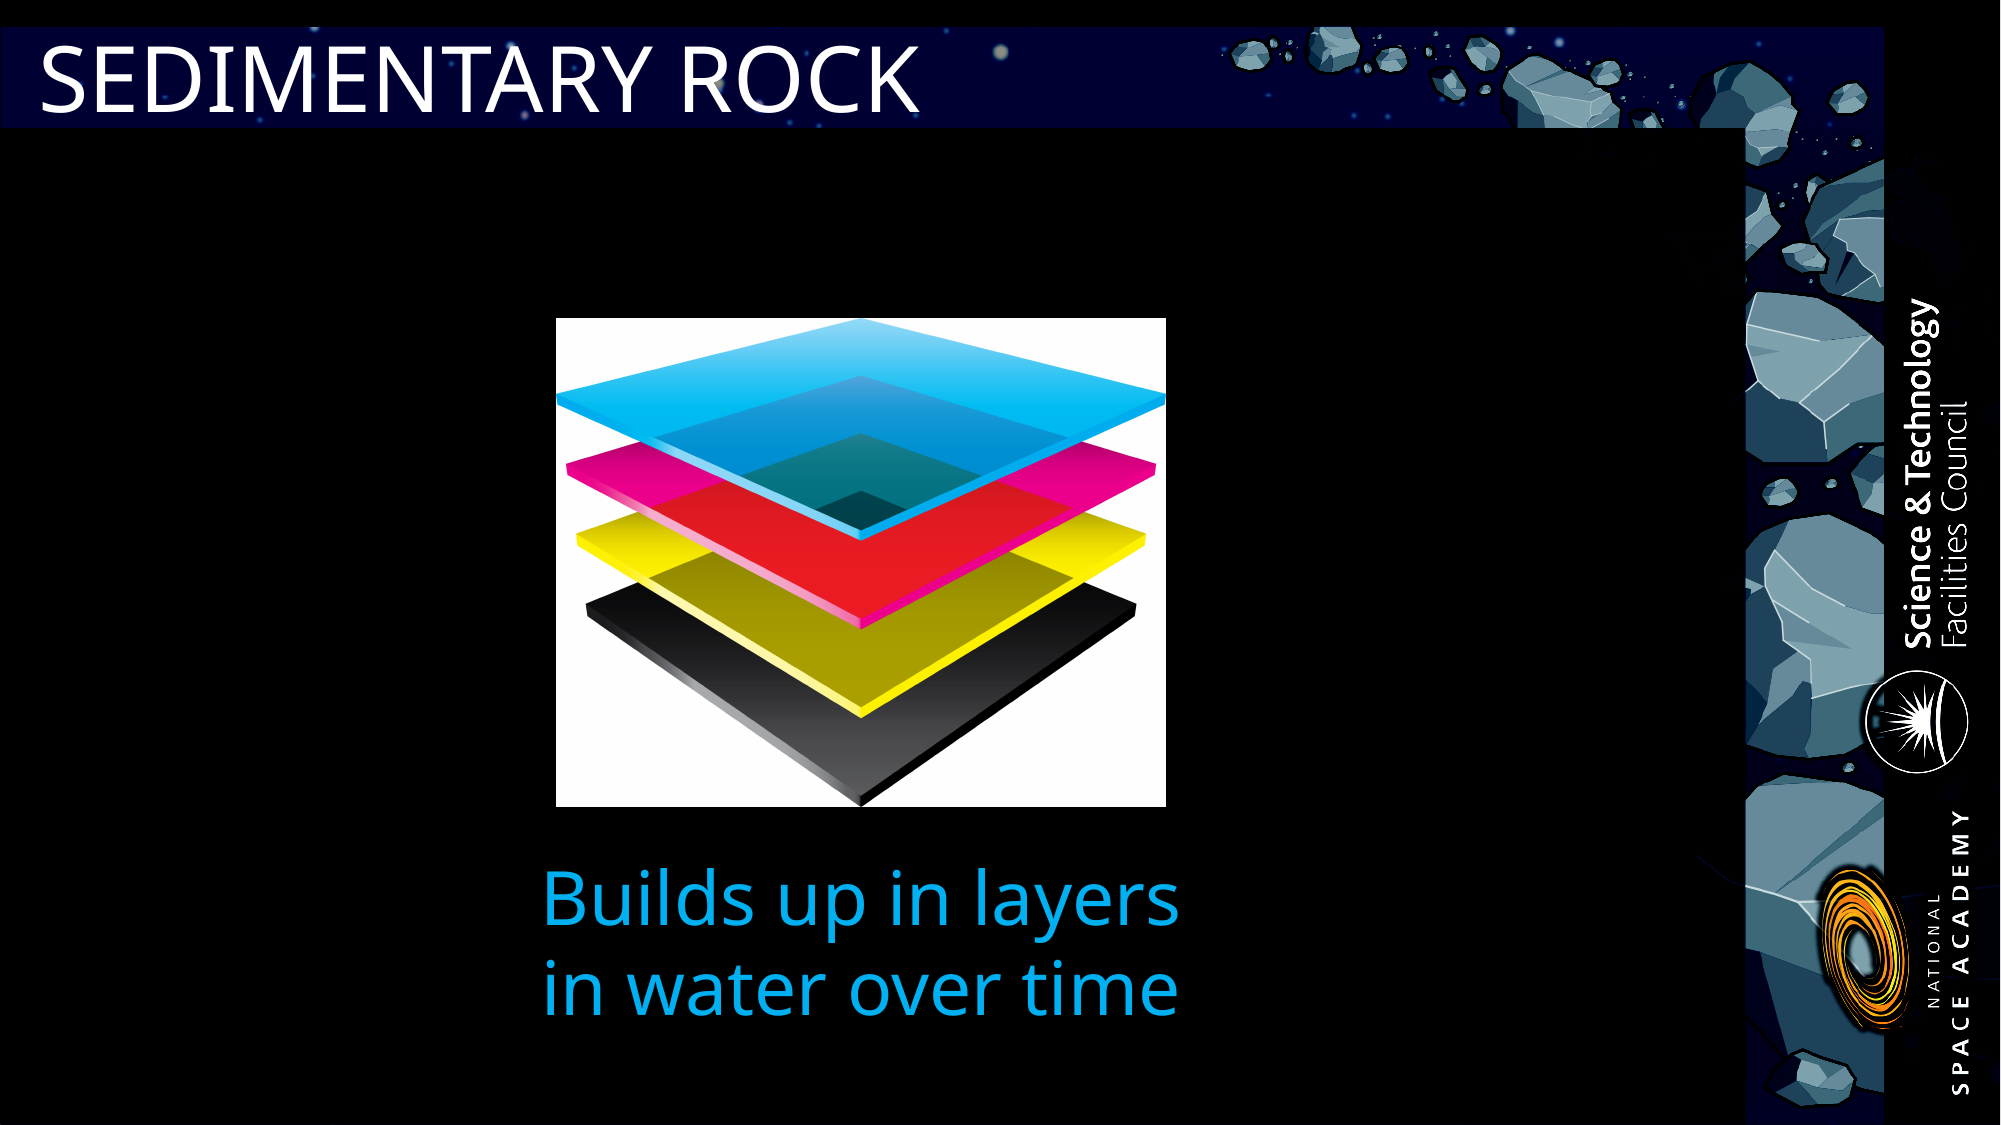

SEDIMENTARY ROCK
Builds up in layers in water over time